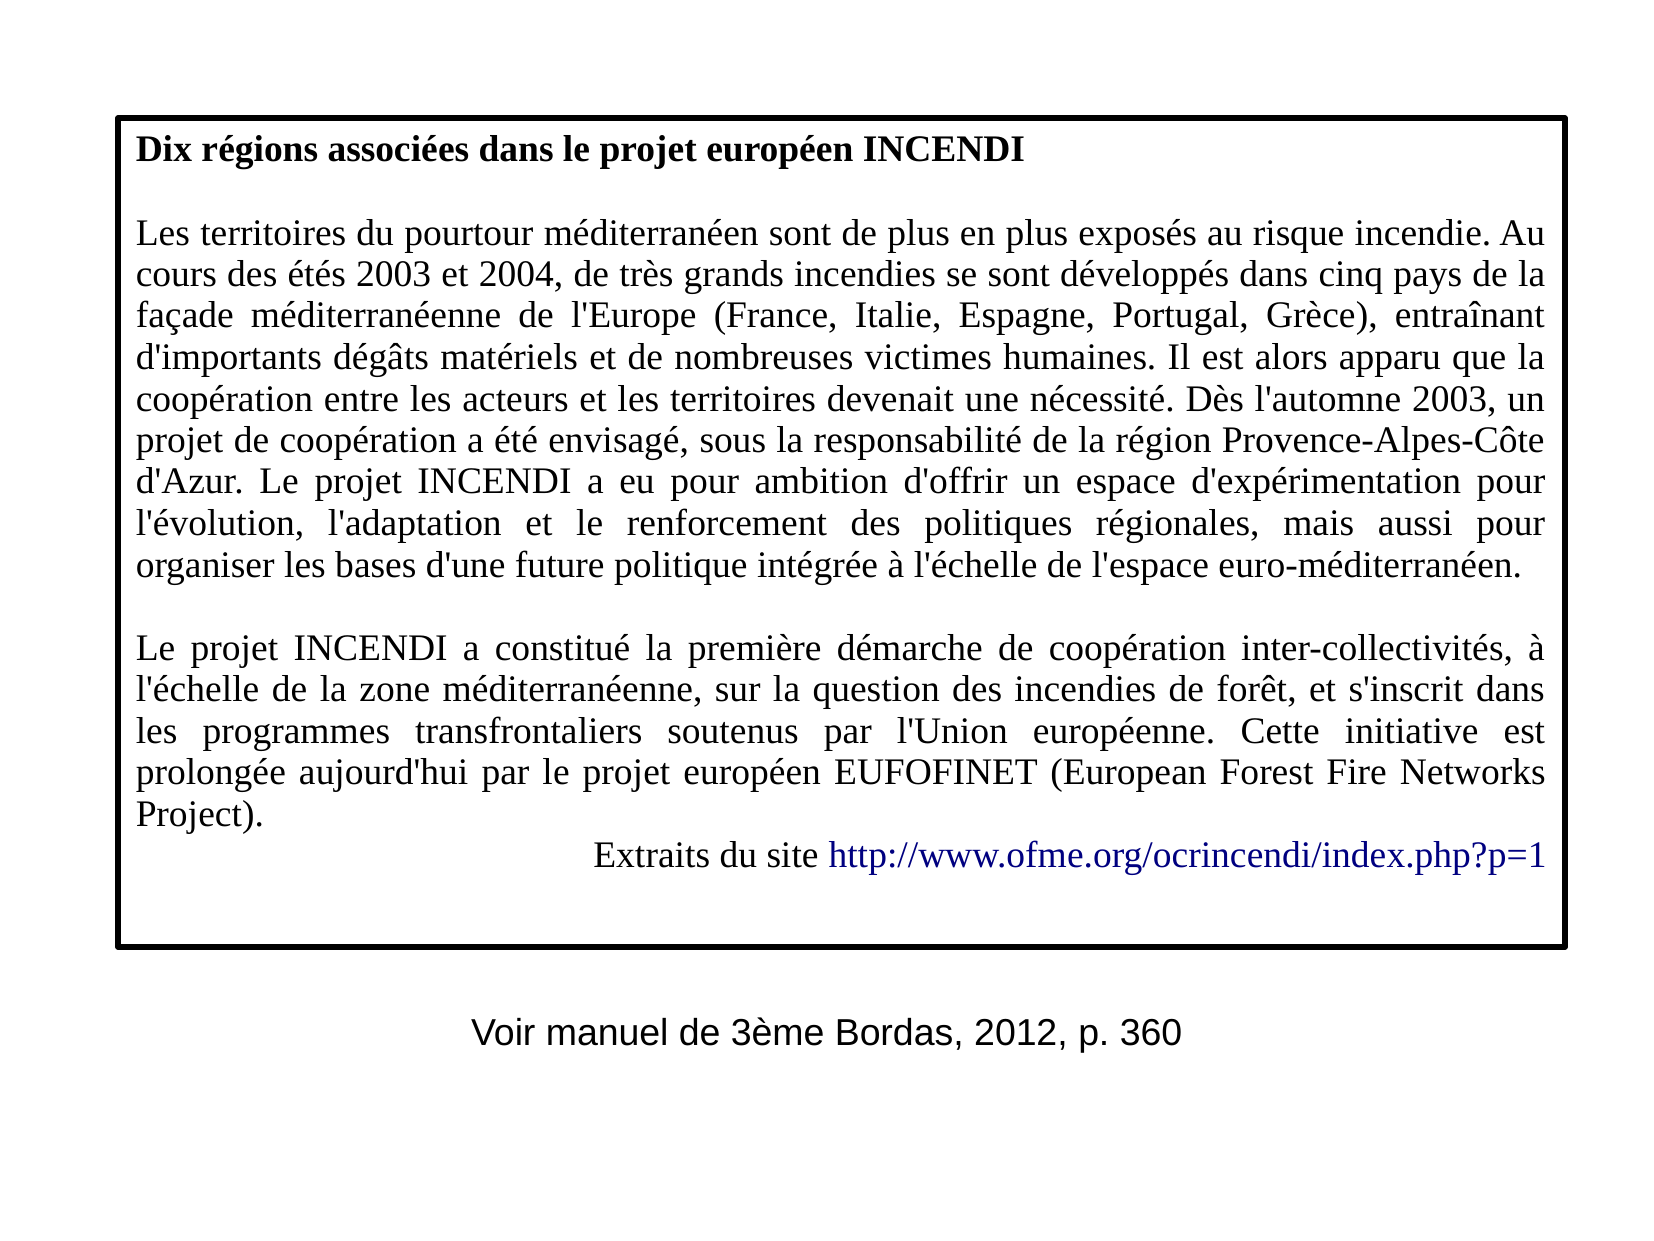

Dix régions associées dans le projet européen INCENDI
Les territoires du pourtour méditerranéen sont de plus en plus exposés au risque incendie. Au cours des étés 2003 et 2004, de très grands incendies se sont développés dans cinq pays de la façade méditerranéenne de l'Europe (France, Italie, Espagne, Portugal, Grèce), entraînant d'importants dégâts matériels et de nombreuses victimes humaines. Il est alors apparu que la coopération entre les acteurs et les territoires devenait une nécessité. Dès l'automne 2003, un projet de coopération a été envisagé, sous la responsabilité de la région Provence-Alpes-Côte d'Azur. Le projet INCENDI a eu pour ambition d'offrir un espace d'expérimentation pour l'évolution, l'adaptation et le renforcement des politiques régionales, mais aussi pour organiser les bases d'une future politique intégrée à l'échelle de l'espace euro-méditerranéen.
Le projet INCENDI a constitué la première démarche de coopération inter-collectivités, à l'échelle de la zone méditerranéenne, sur la question des incendies de forêt, et s'inscrit dans les programmes transfrontaliers soutenus par l'Union européenne. Cette initiative est prolongée aujourd'hui par le projet européen EUFOFINET (European Forest Fire Networks Project).
Extraits du site http://www.ofme.org/ocrincendi/index.php?p=1
Voir manuel de 3ème Bordas, 2012, p. 360